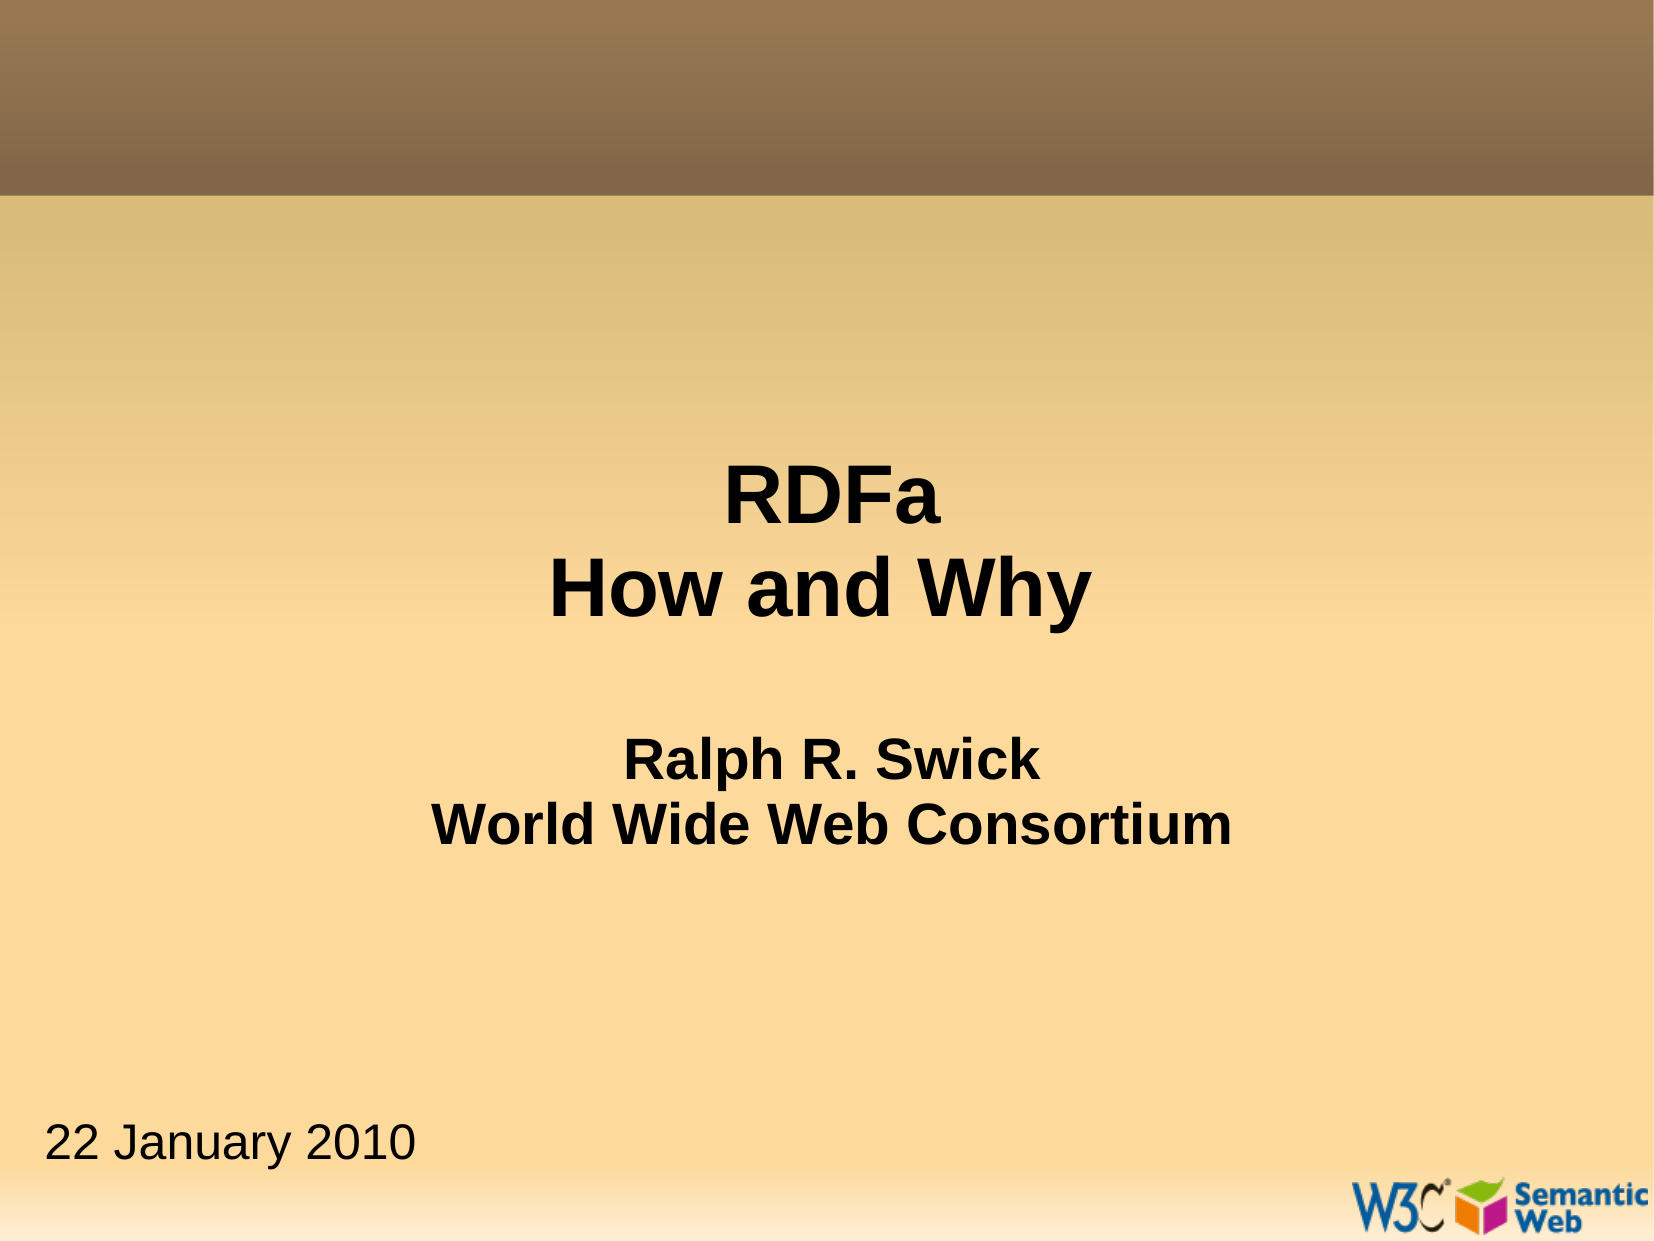

# RDFa How and Why Ralph R. Swick World Wide Web Consortium
22 January 2010